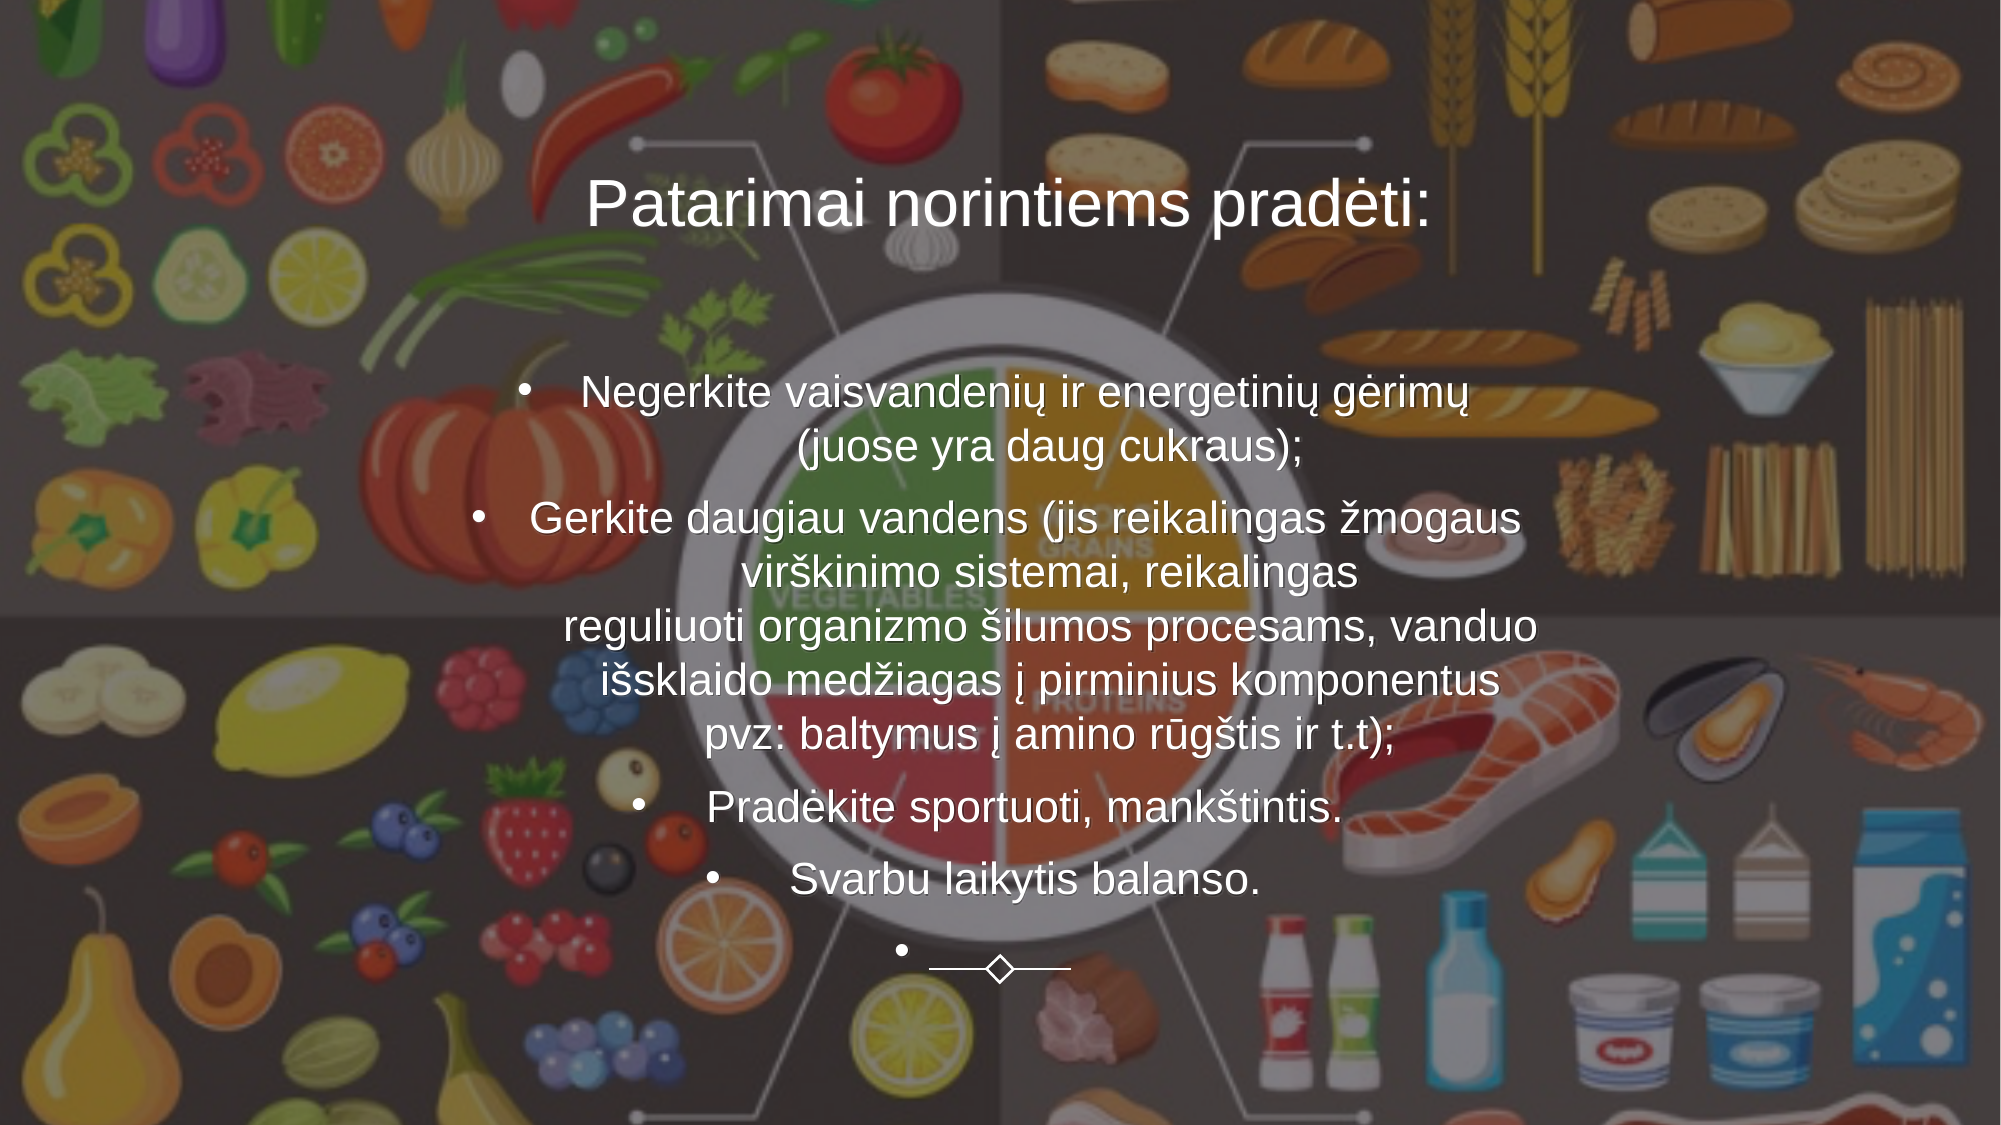

# Patarimai norintiems pradėti:
Negerkite vaisvandenių ir energetinių gėrimų (juose yra daug cukraus);
Gerkite daugiau vandens (jis reikalingas žmogaus virškinimo sistemai, reikalingas reguliuoti organizmo šilumos procesams, vanduo išsklaido medžiagas į pirminius komponentus pvz: baltymus į amino rūgštis ir t.t);
Pradėkite sportuoti, mankštintis.
Svarbu laikytis balanso.